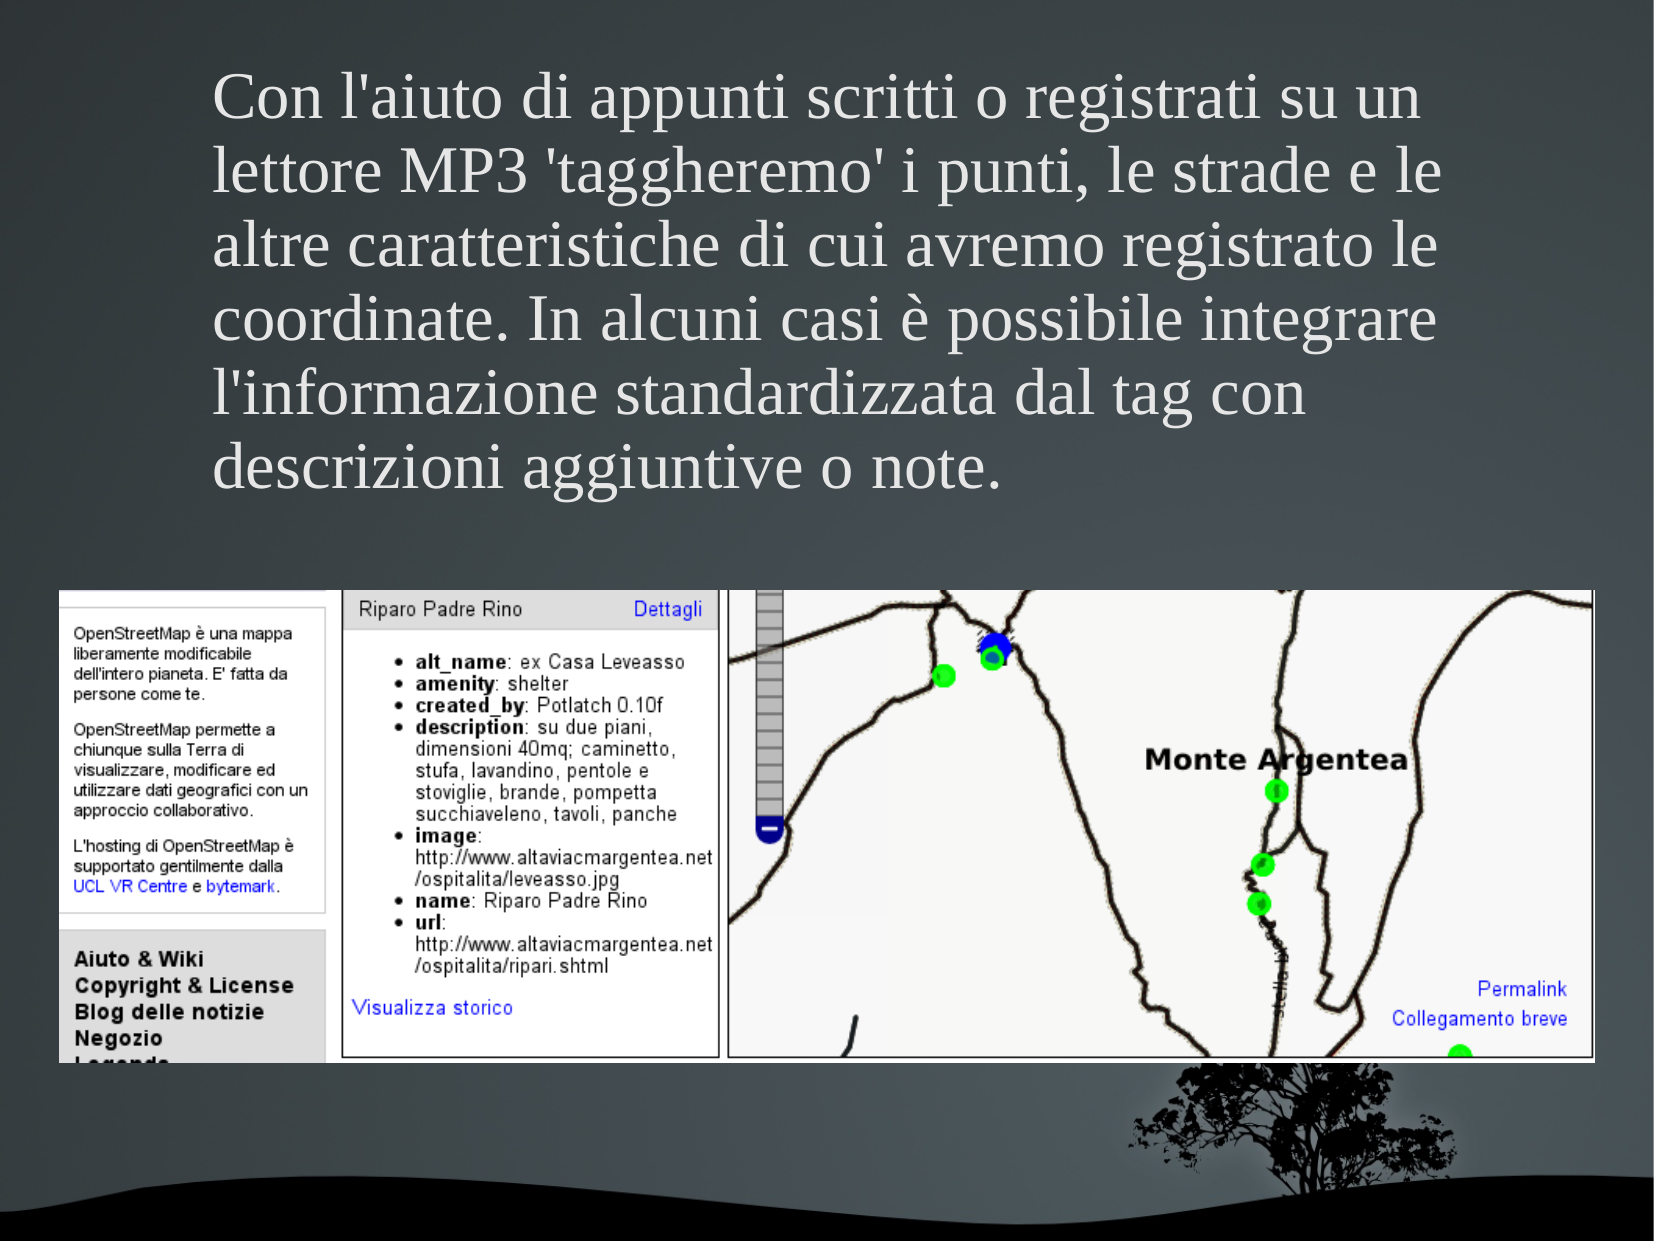

# Con l'aiuto di appunti scritti o registrati su un lettore MP3 'taggheremo' i punti, le strade e le altre caratteristiche di cui avremo registrato le coordinate. In alcuni casi è possibile integrare l'informazione standardizzata dal tag con descrizioni aggiuntive o note.